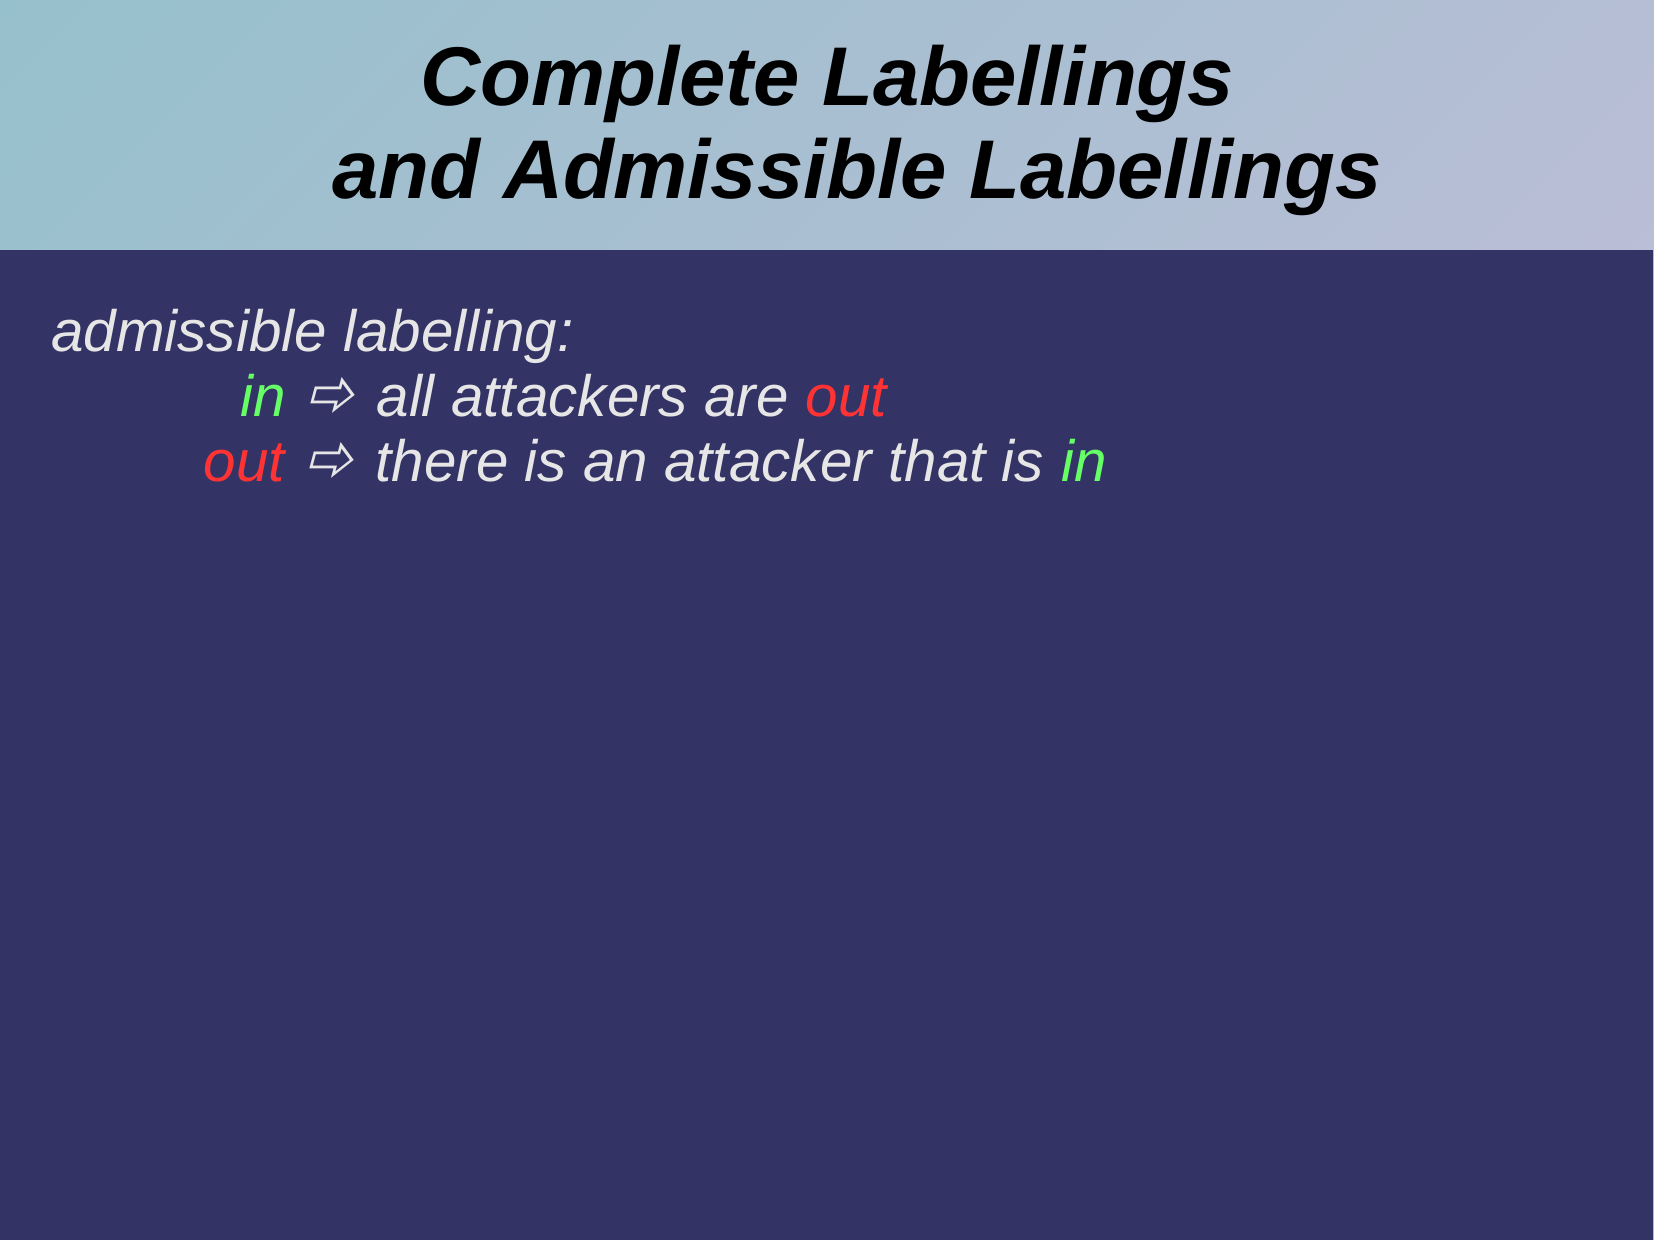

Complete Labellings
and Admissible Labellings
# admissible labelling:
 	in  all attackers are out
 out  there is an attacker that is in